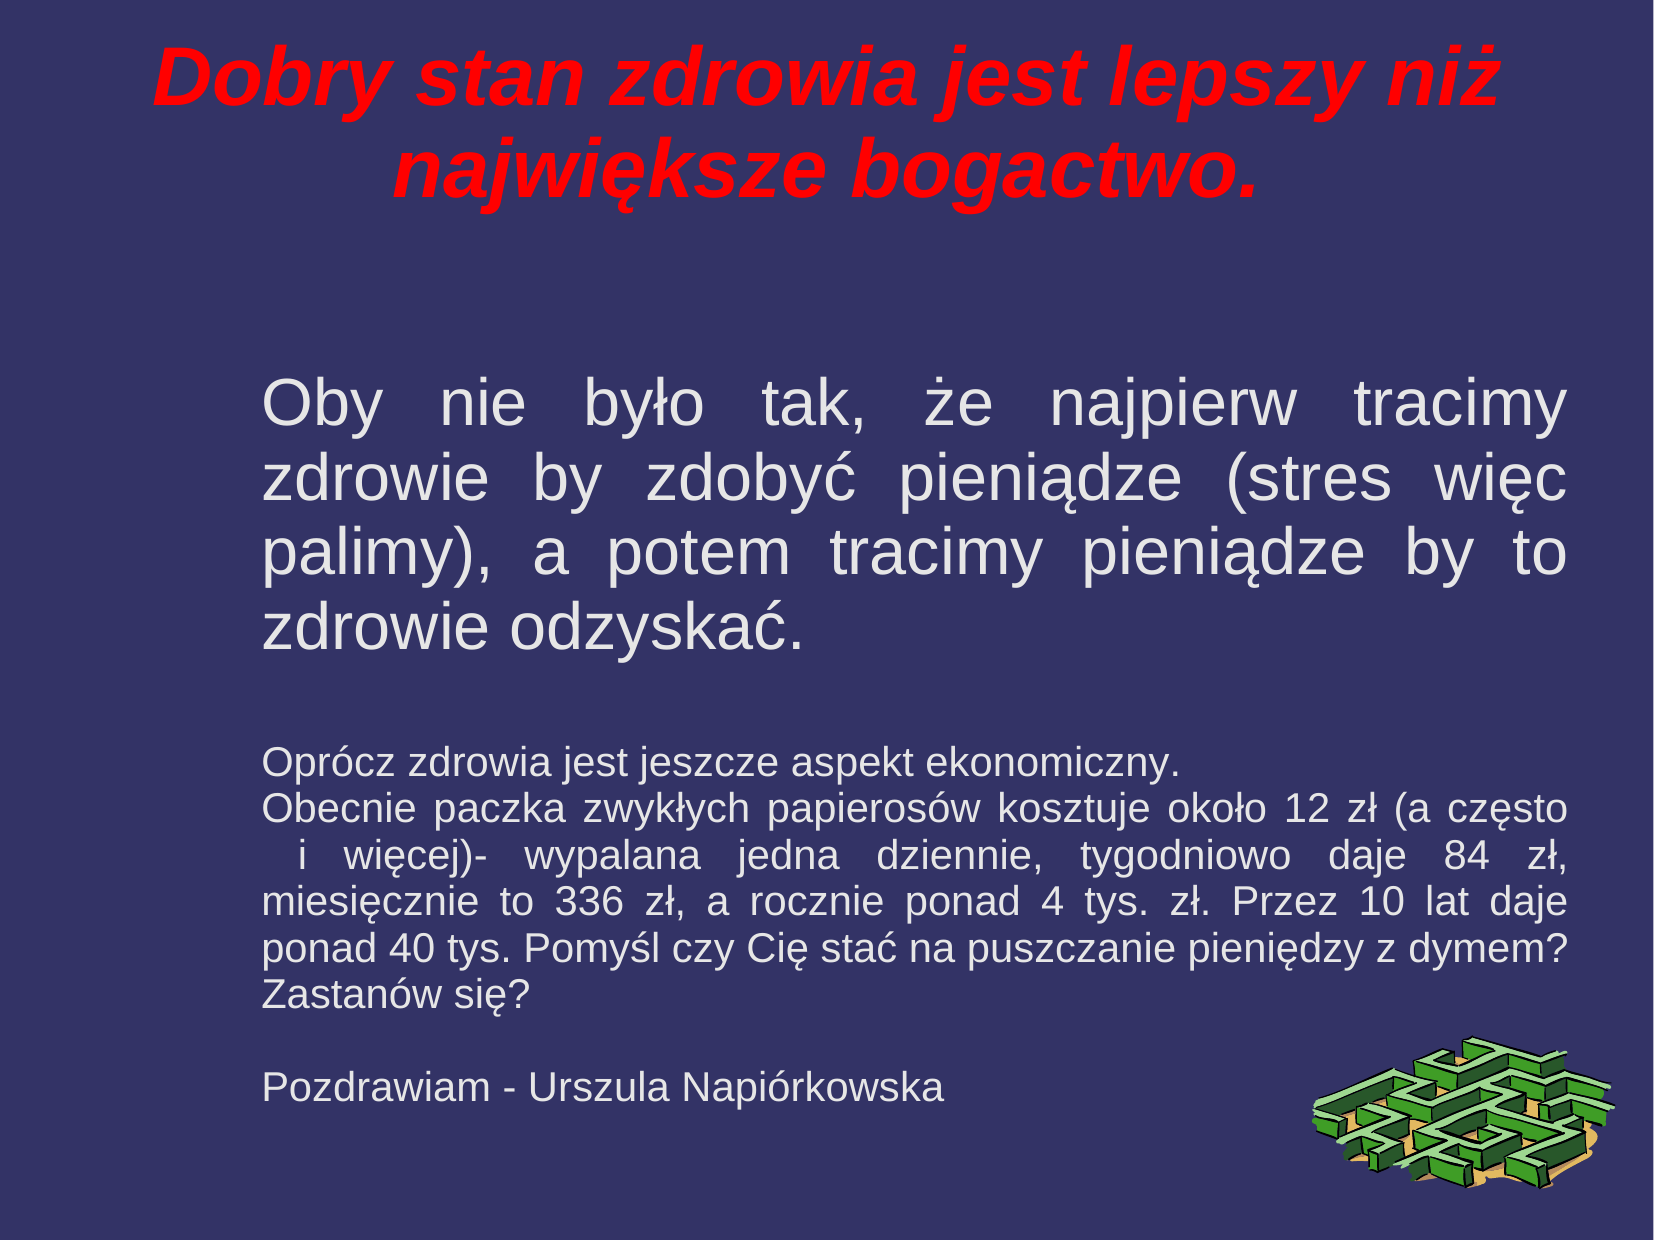

# Dobry stan zdrowia jest lepszy niż największe bogactwo.
Oby nie było tak, że najpierw tracimy zdrowie by zdobyć pieniądze (stres więc palimy), a potem tracimy pieniądze by to zdrowie odzyskać.
Oprócz zdrowia jest jeszcze aspekt ekonomiczny.
Obecnie paczka zwykłych papierosów kosztuje około 12 zł (a często
 i więcej)- wypalana jedna dziennie, tygodniowo daje 84 zł, miesięcznie to 336 zł, a rocznie ponad 4 tys. zł. Przez 10 lat daje ponad 40 tys. Pomyśl czy Cię stać na puszczanie pieniędzy z dymem? Zastanów się?
Pozdrawiam - Urszula Napiórkowska